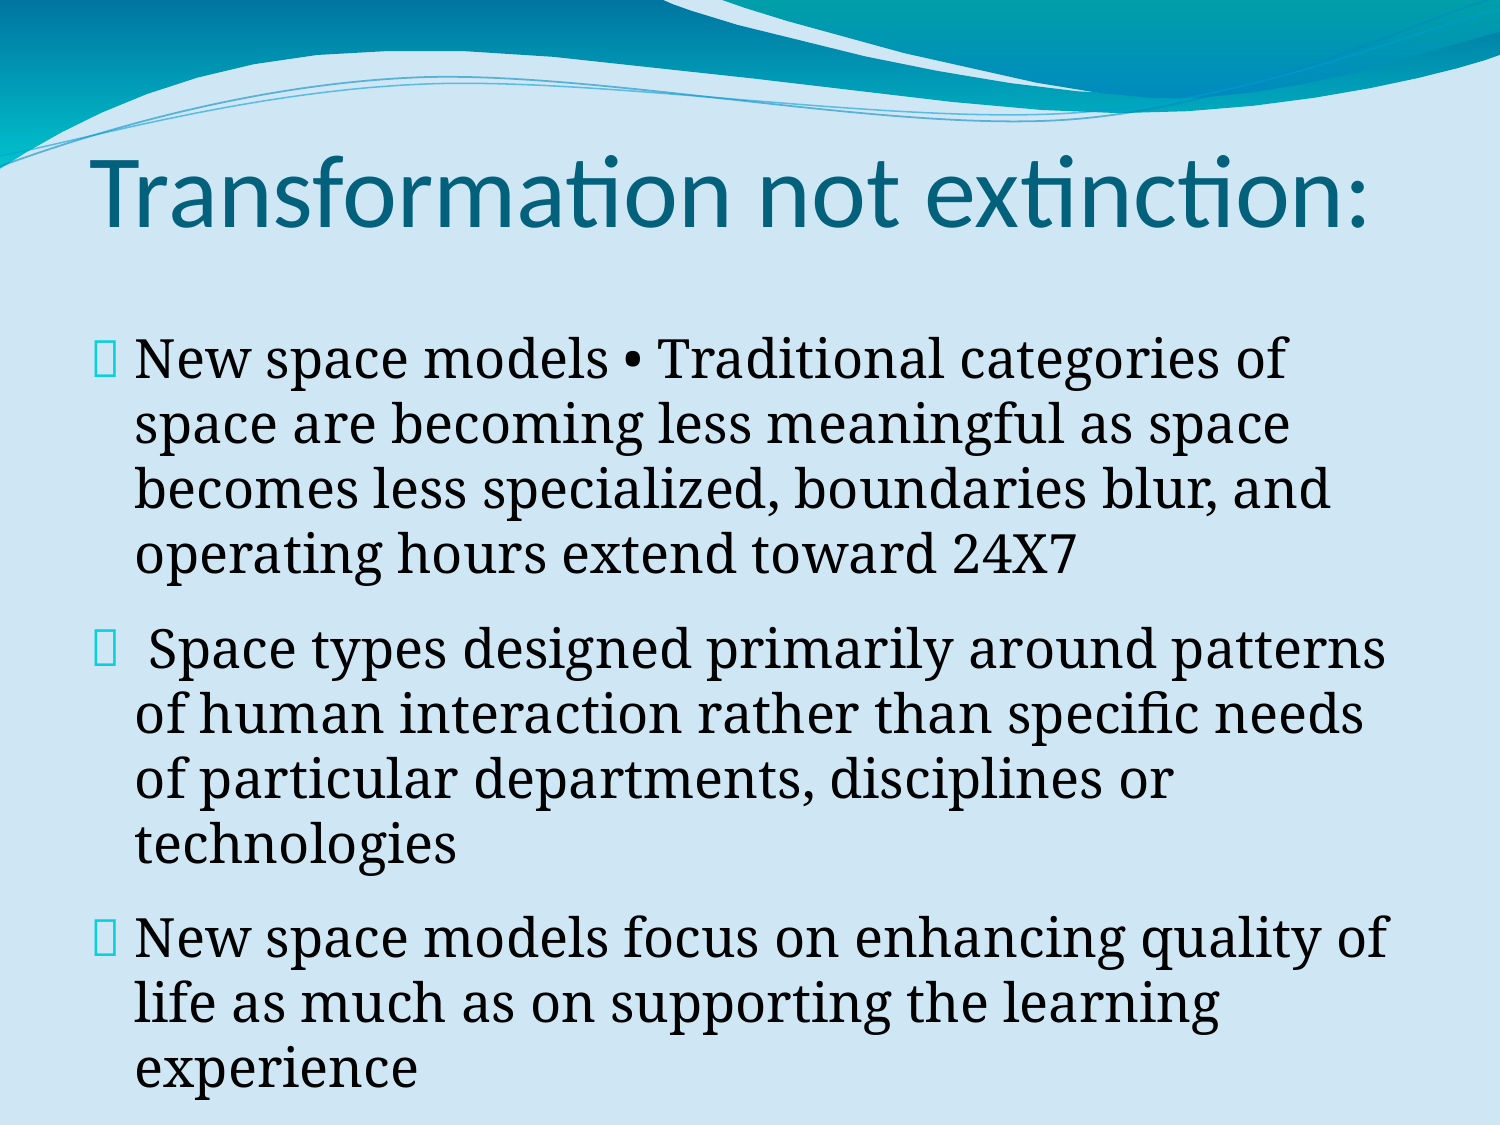

# Transformation not extinction:
New space models • Traditional categories of space are becoming less meaningful as space becomes less specialized, boundaries blur, and operating hours extend toward 24X7
 Space types designed primarily around patterns of human interaction rather than specific needs of particular departments, disciplines or technologies
New space models focus on enhancing quality of life as much as on supporting the learning experience